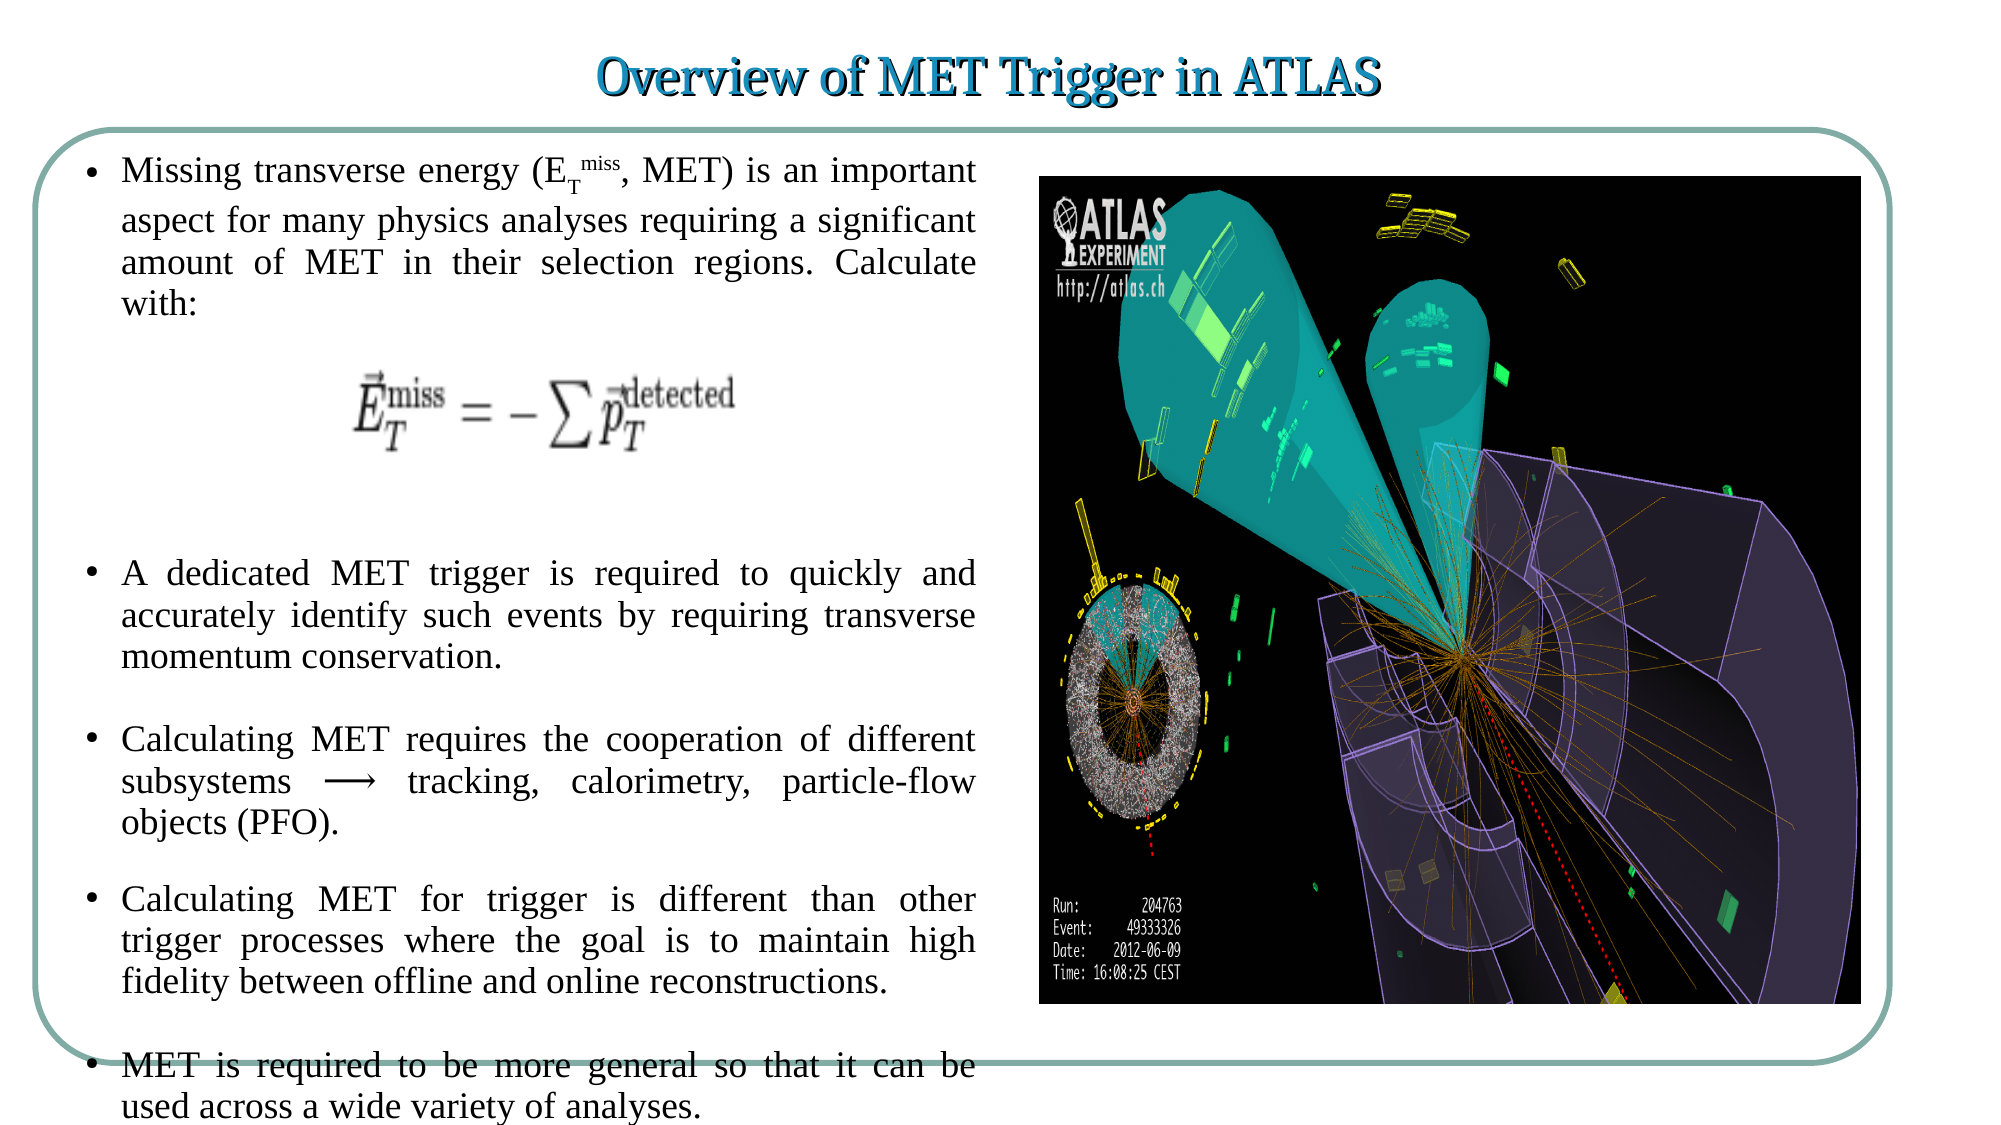

Overview of MET Trigger in ATLAS
Missing transverse energy (ETmiss, MET) is an important aspect for many physics analyses requiring a significant amount of MET in their selection regions. Calculate with:
A dedicated MET trigger is required to quickly and accurately identify such events by requiring transverse momentum conservation.
Calculating MET requires the cooperation of different subsystems ⟶ tracking, calorimetry, particle-flow objects (PFO).
Calculating MET for trigger is different than other trigger processes where the goal is to maintain high fidelity between offline and online reconstructions.
MET is required to be more general so that it can be used across a wide variety of analyses.